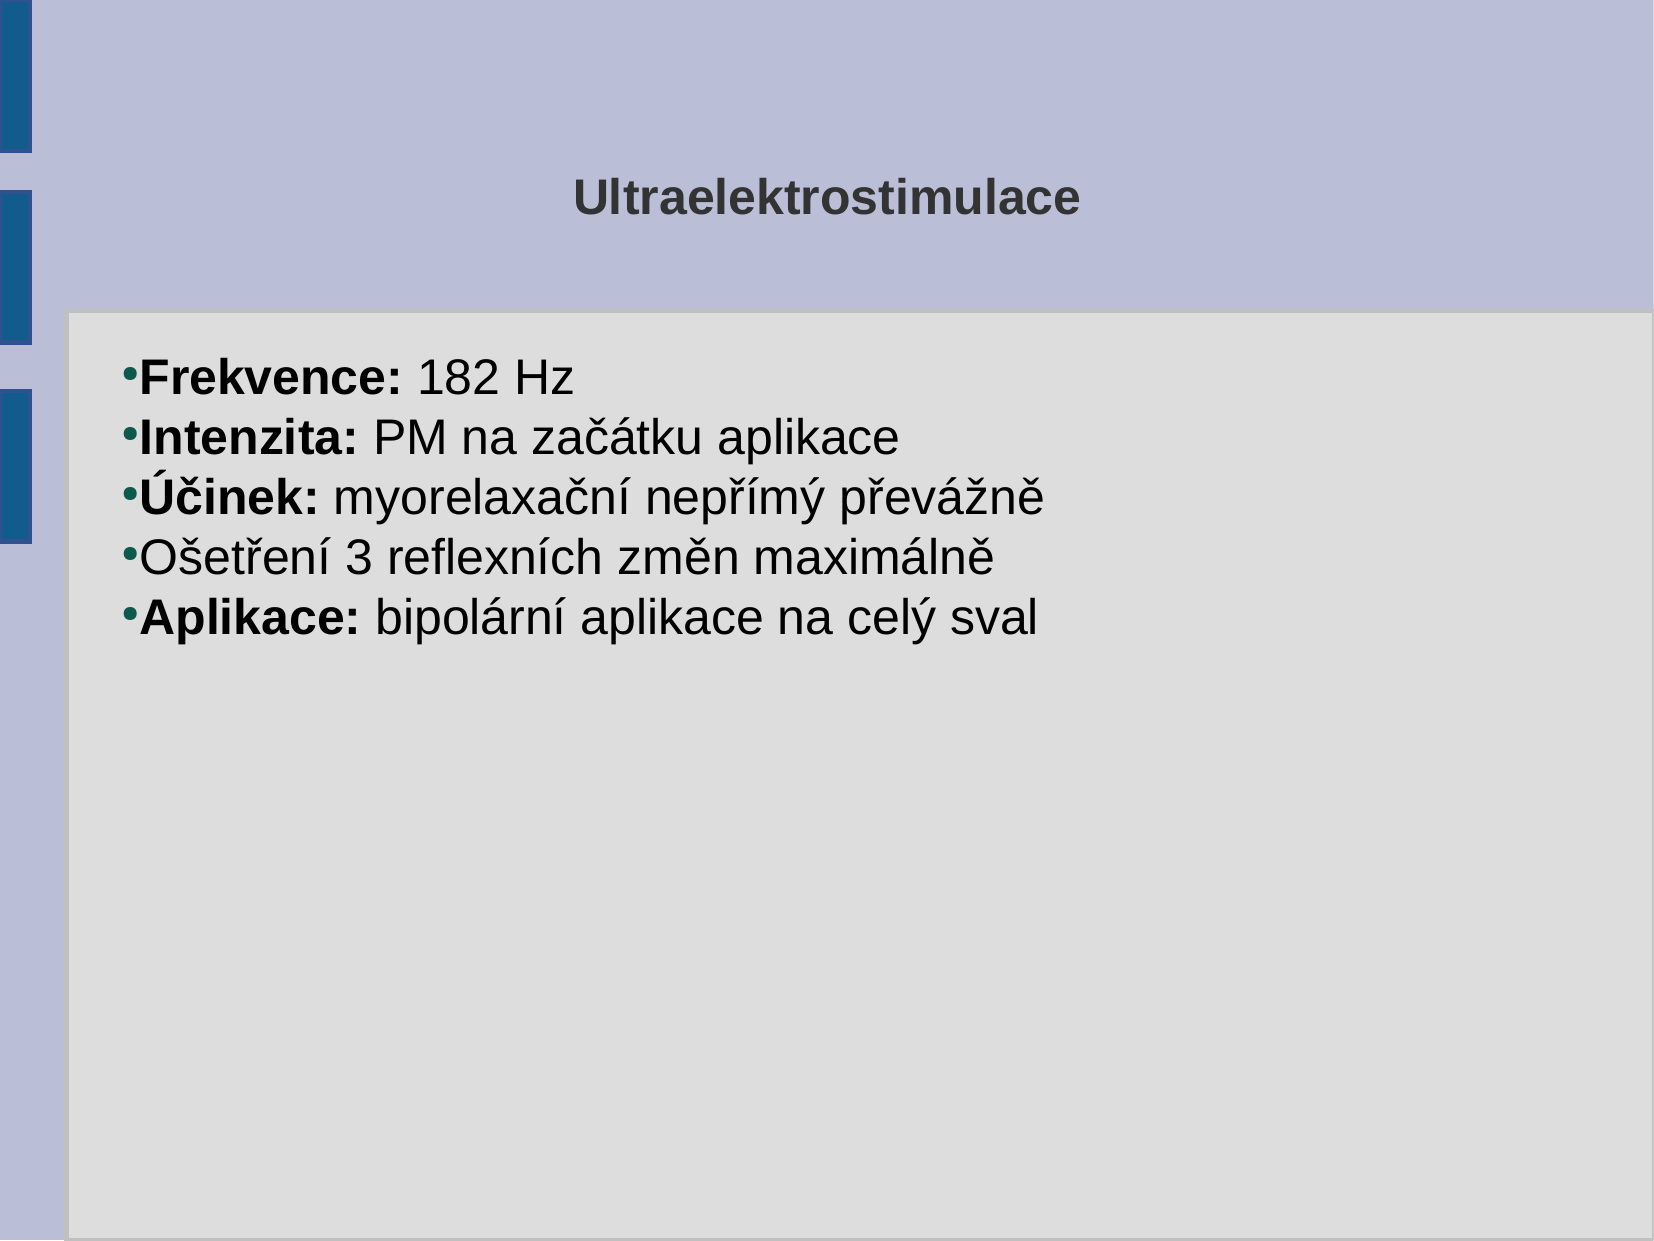

# Ultraelektrostimulace
Frekvence: 182 Hz
Intenzita: PM na začátku aplikace
Účinek: myorelaxační nepřímý převážně
Ošetření 3 reflexních změn maximálně
Aplikace: bipolární aplikace na celý sval